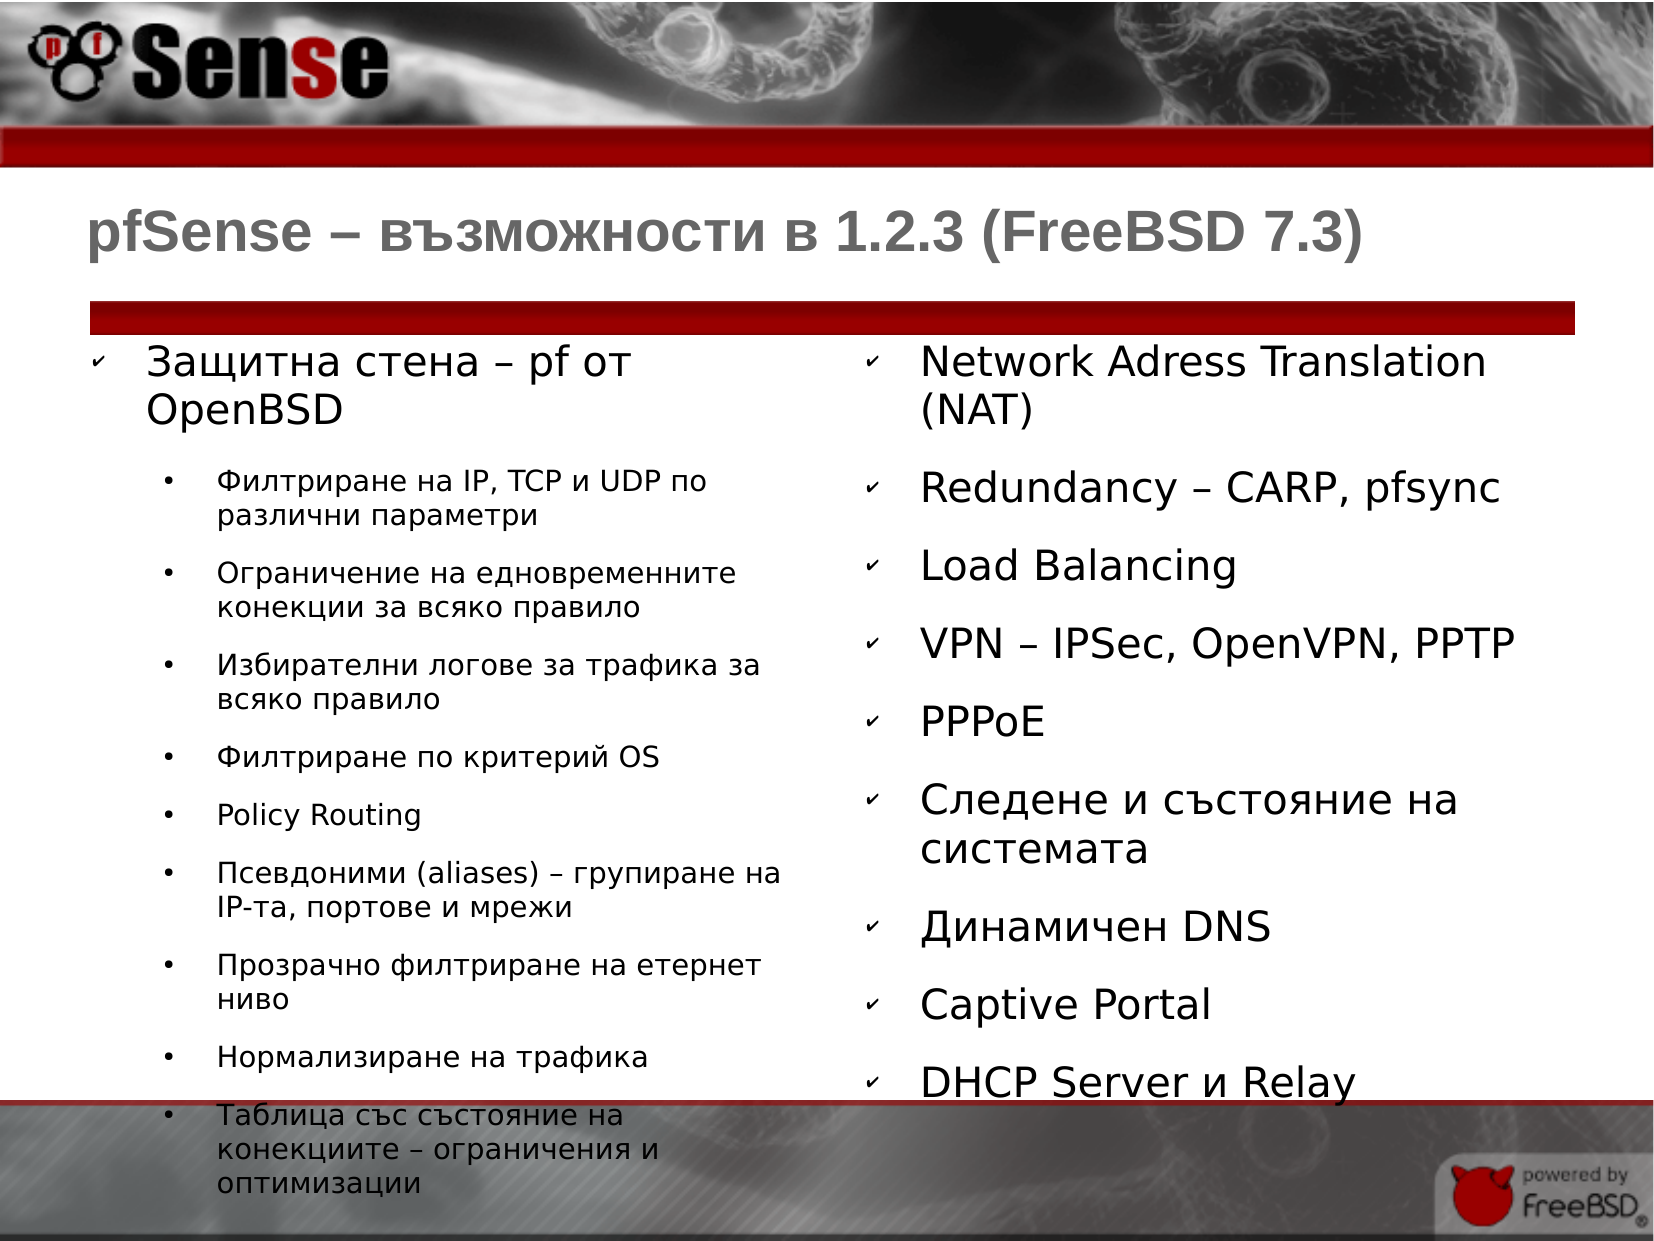

# pfSense – възможности в 1.2.3 (FreeBSD 7.3)
Защитна стена – pf от OpenBSD
Филтриране на IP, TCP и UDP по различни параметри
Ограничение на едновременните конекции за всяко правило
Избирателни логове за трафика за всяко правило
Филтриране по критерий OS
Policy Routing
Псевдоними (aliases) – групиране на IP-та, портове и мрежи
Прозрачно филтриране на етернет ниво
Нормализиране на трафика
Таблица със състояние на конекциите – ограничения и оптимизации
Network Adress Translation (NAT)
Redundancy – CARP, pfsync
Load Balancing
VPN – IPSec, OpenVPN, PPTP
PPPoE
Следене и състояние на системата
Динамичен DNS
Captive Portal
DHCP Server и Relay